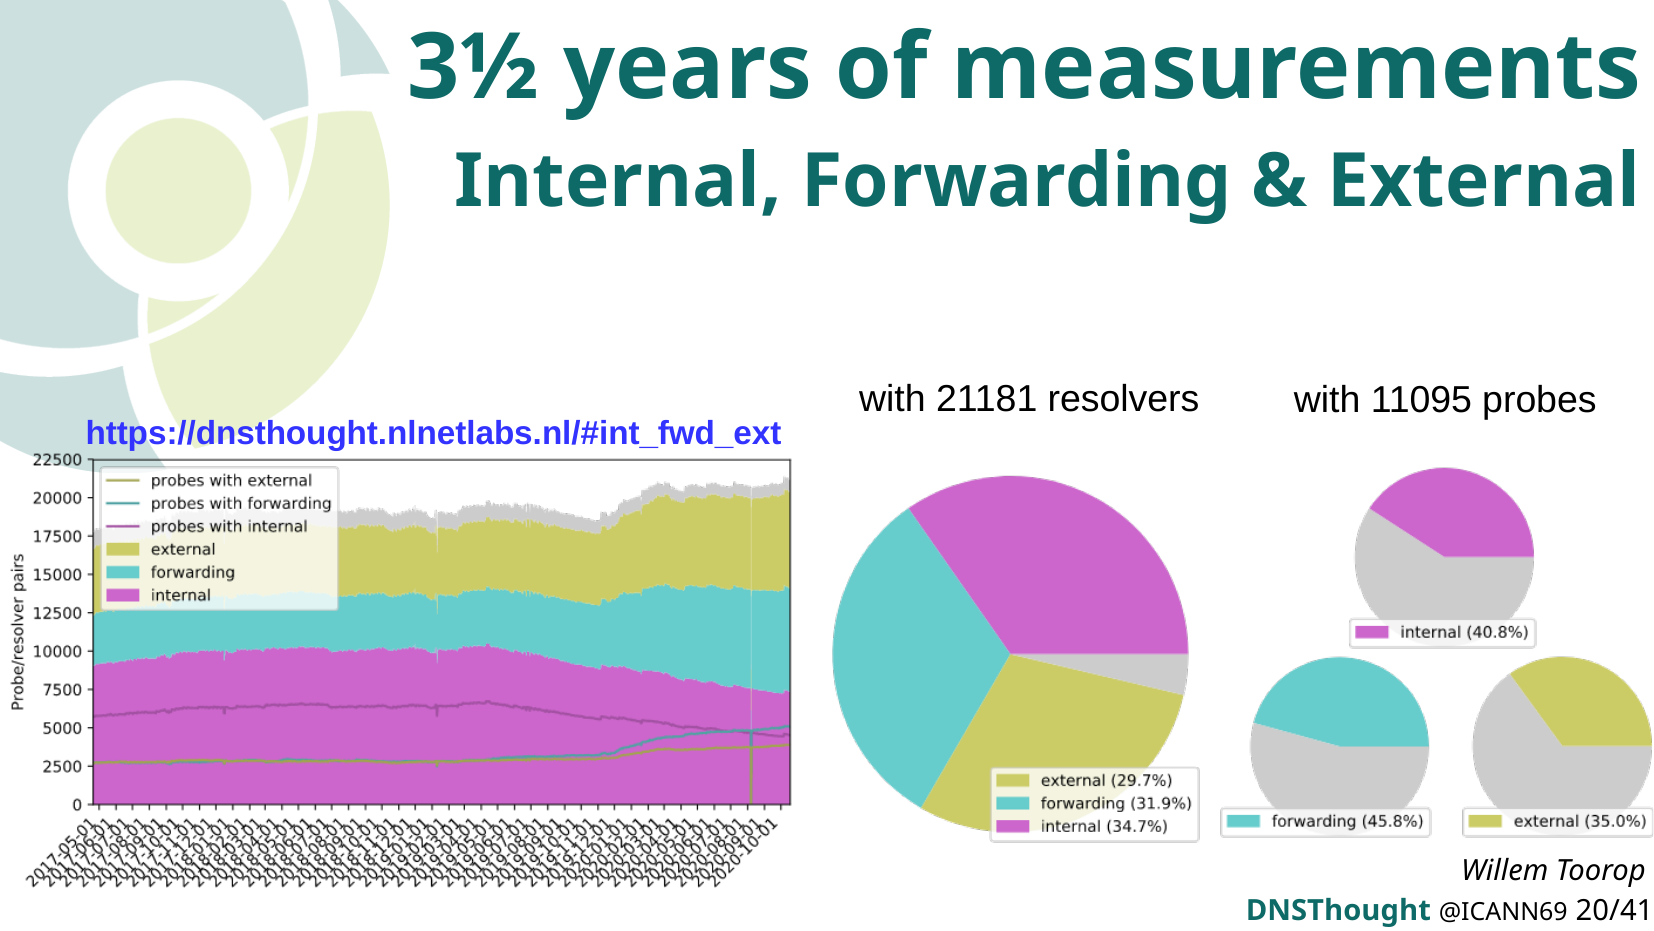

# 3½ years of measurements Internal, Forwarding & External
with 21181 resolvers
with 11095 probes
https://dnsthought.nlnetlabs.nl/#int_fwd_ext
20